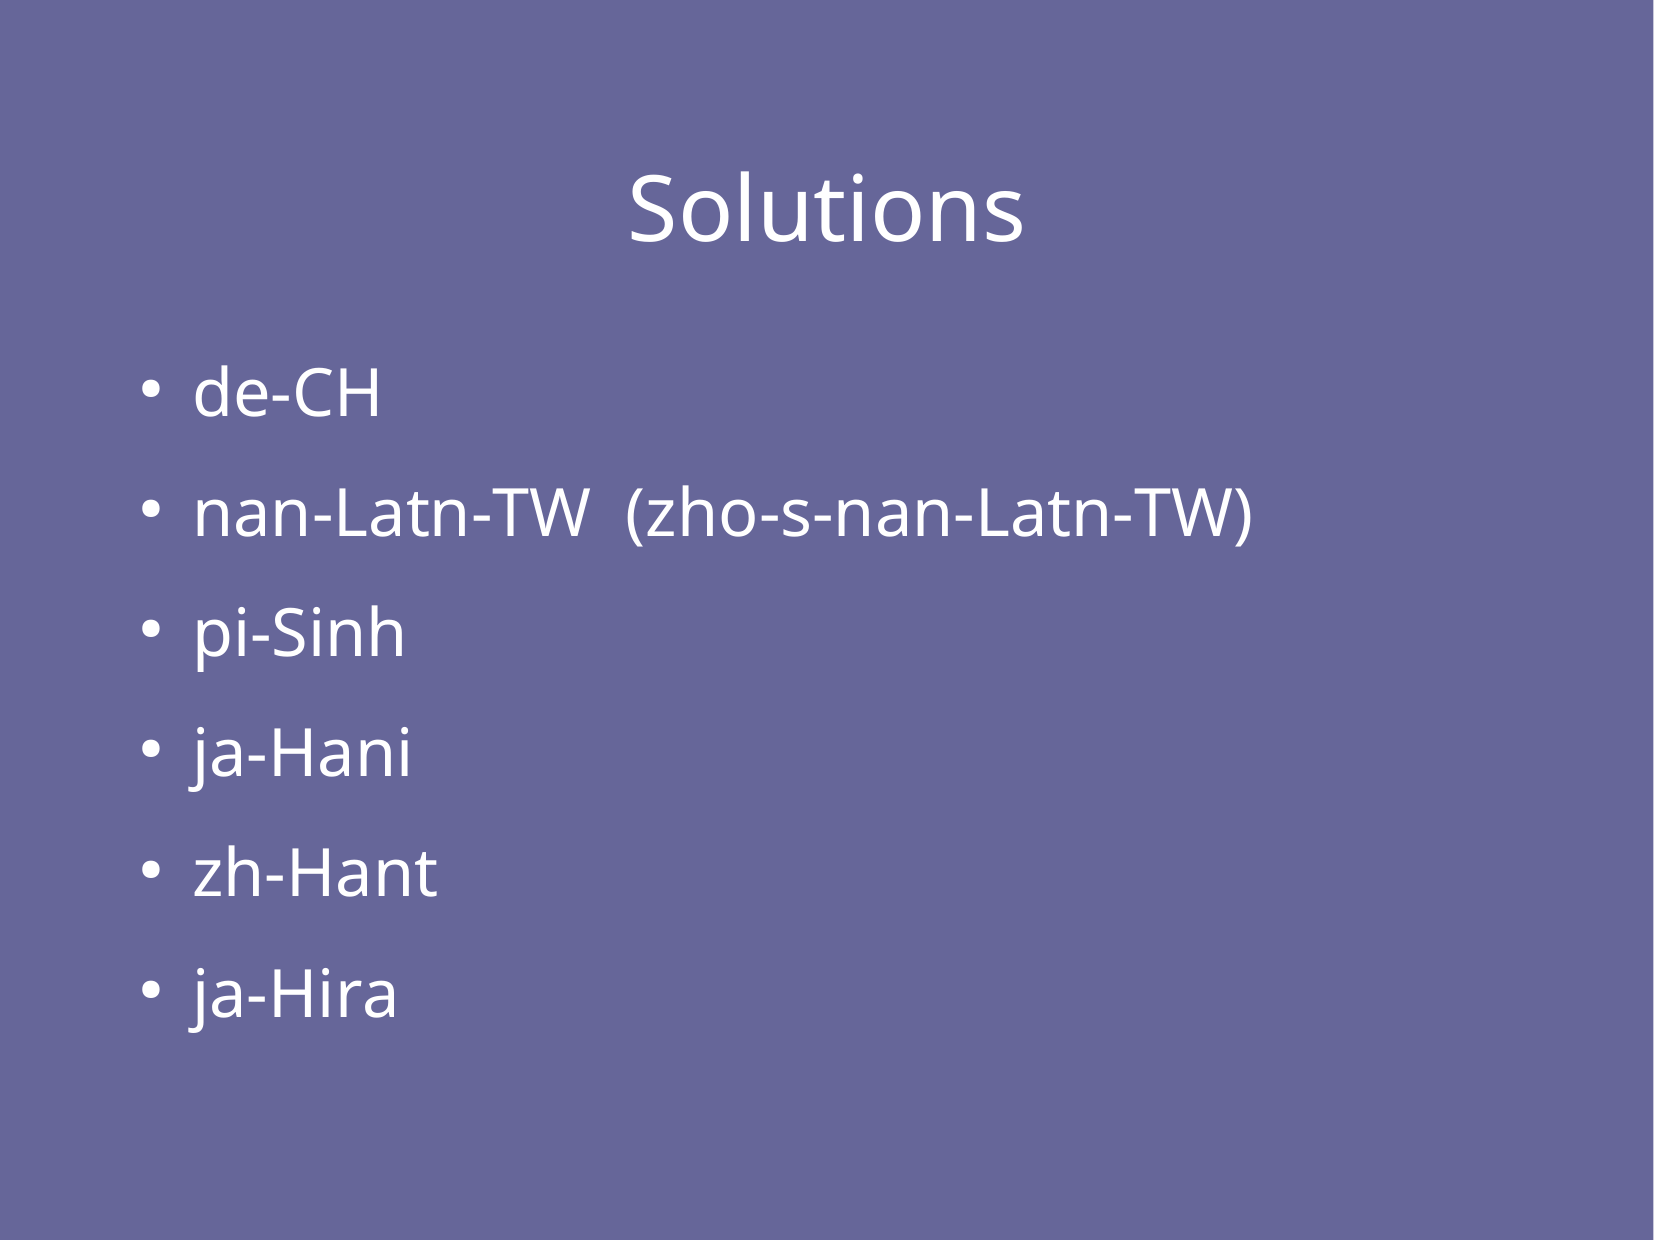

# Solutions
de-CH
nan-Latn-TW (zho-s-nan-Latn-TW)
pi-Sinh
ja-Hani
zh-Hant
ja-Hira